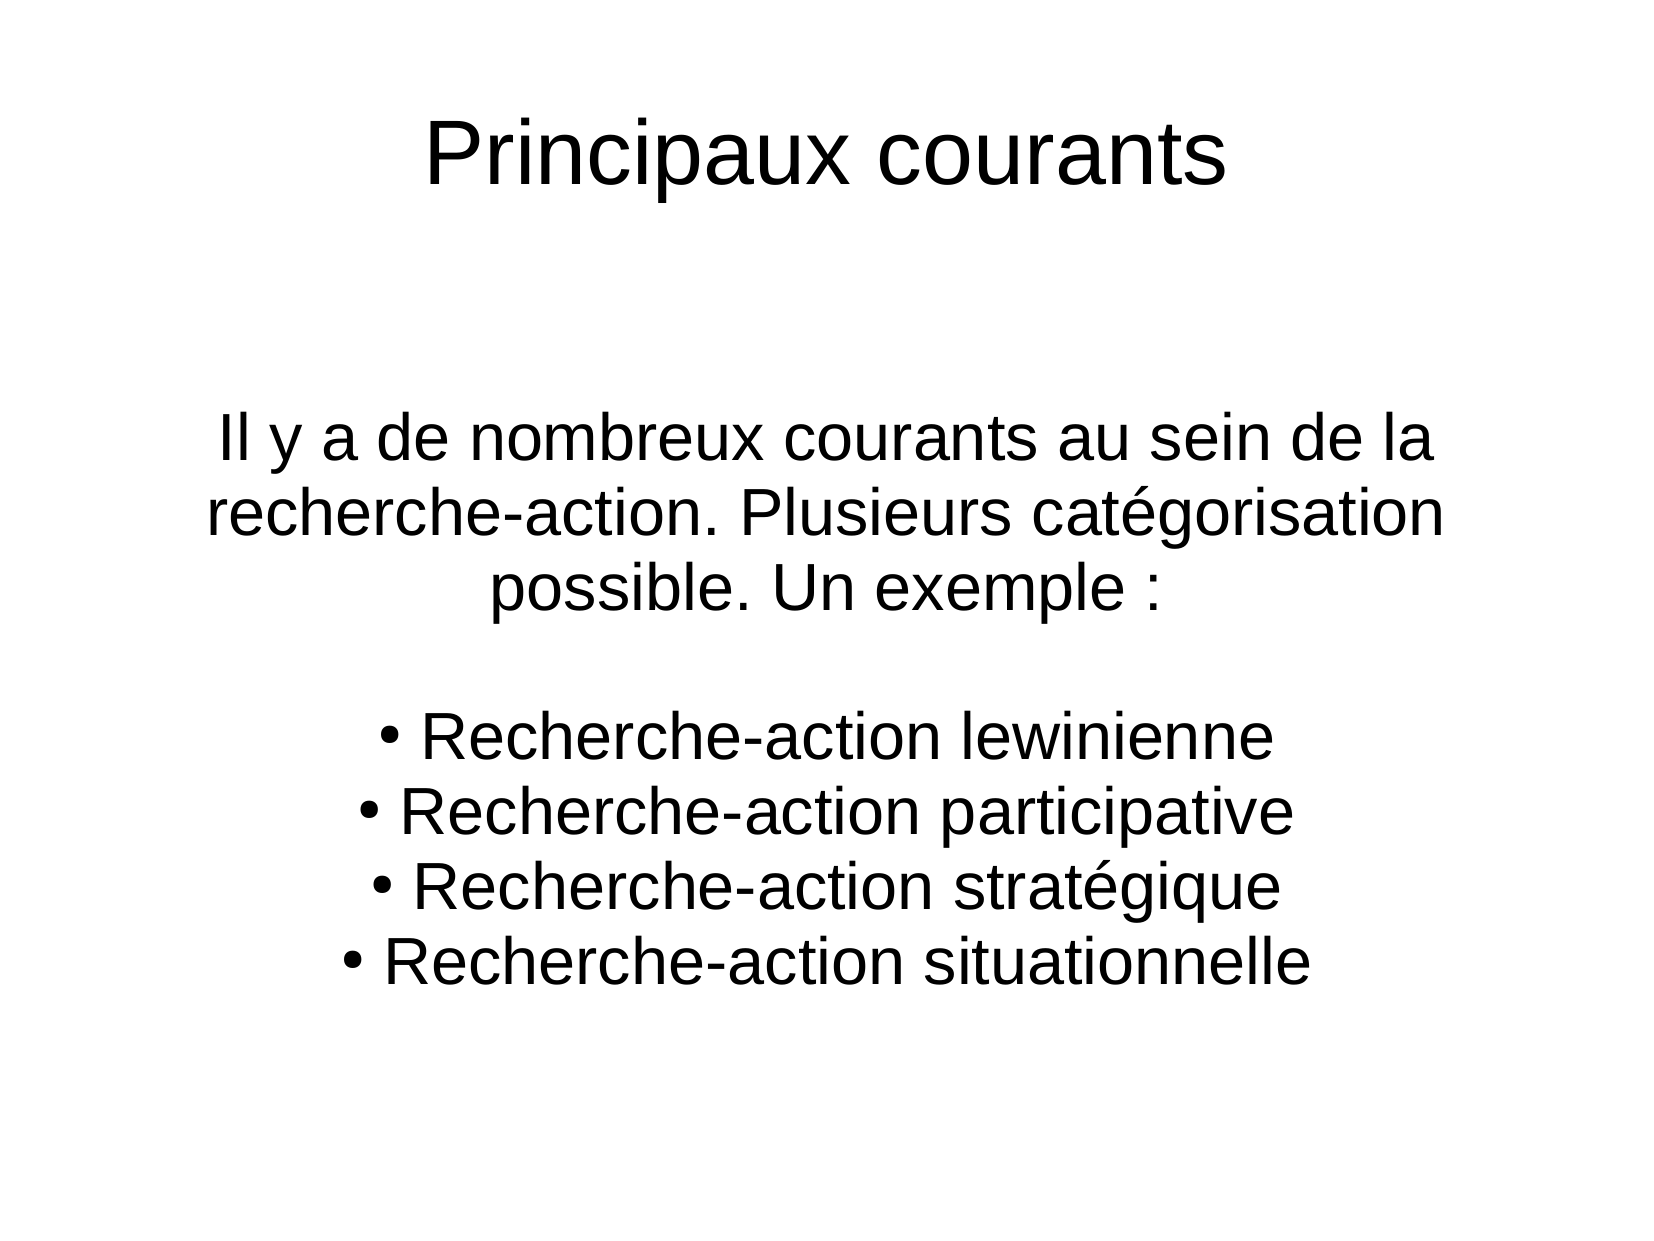

# Principaux courants
Il y a de nombreux courants au sein de la recherche-action. Plusieurs catégorisation possible. Un exemple :
 Recherche-action lewinienne
 Recherche-action participative
 Recherche-action stratégique
 Recherche-action situationnelle